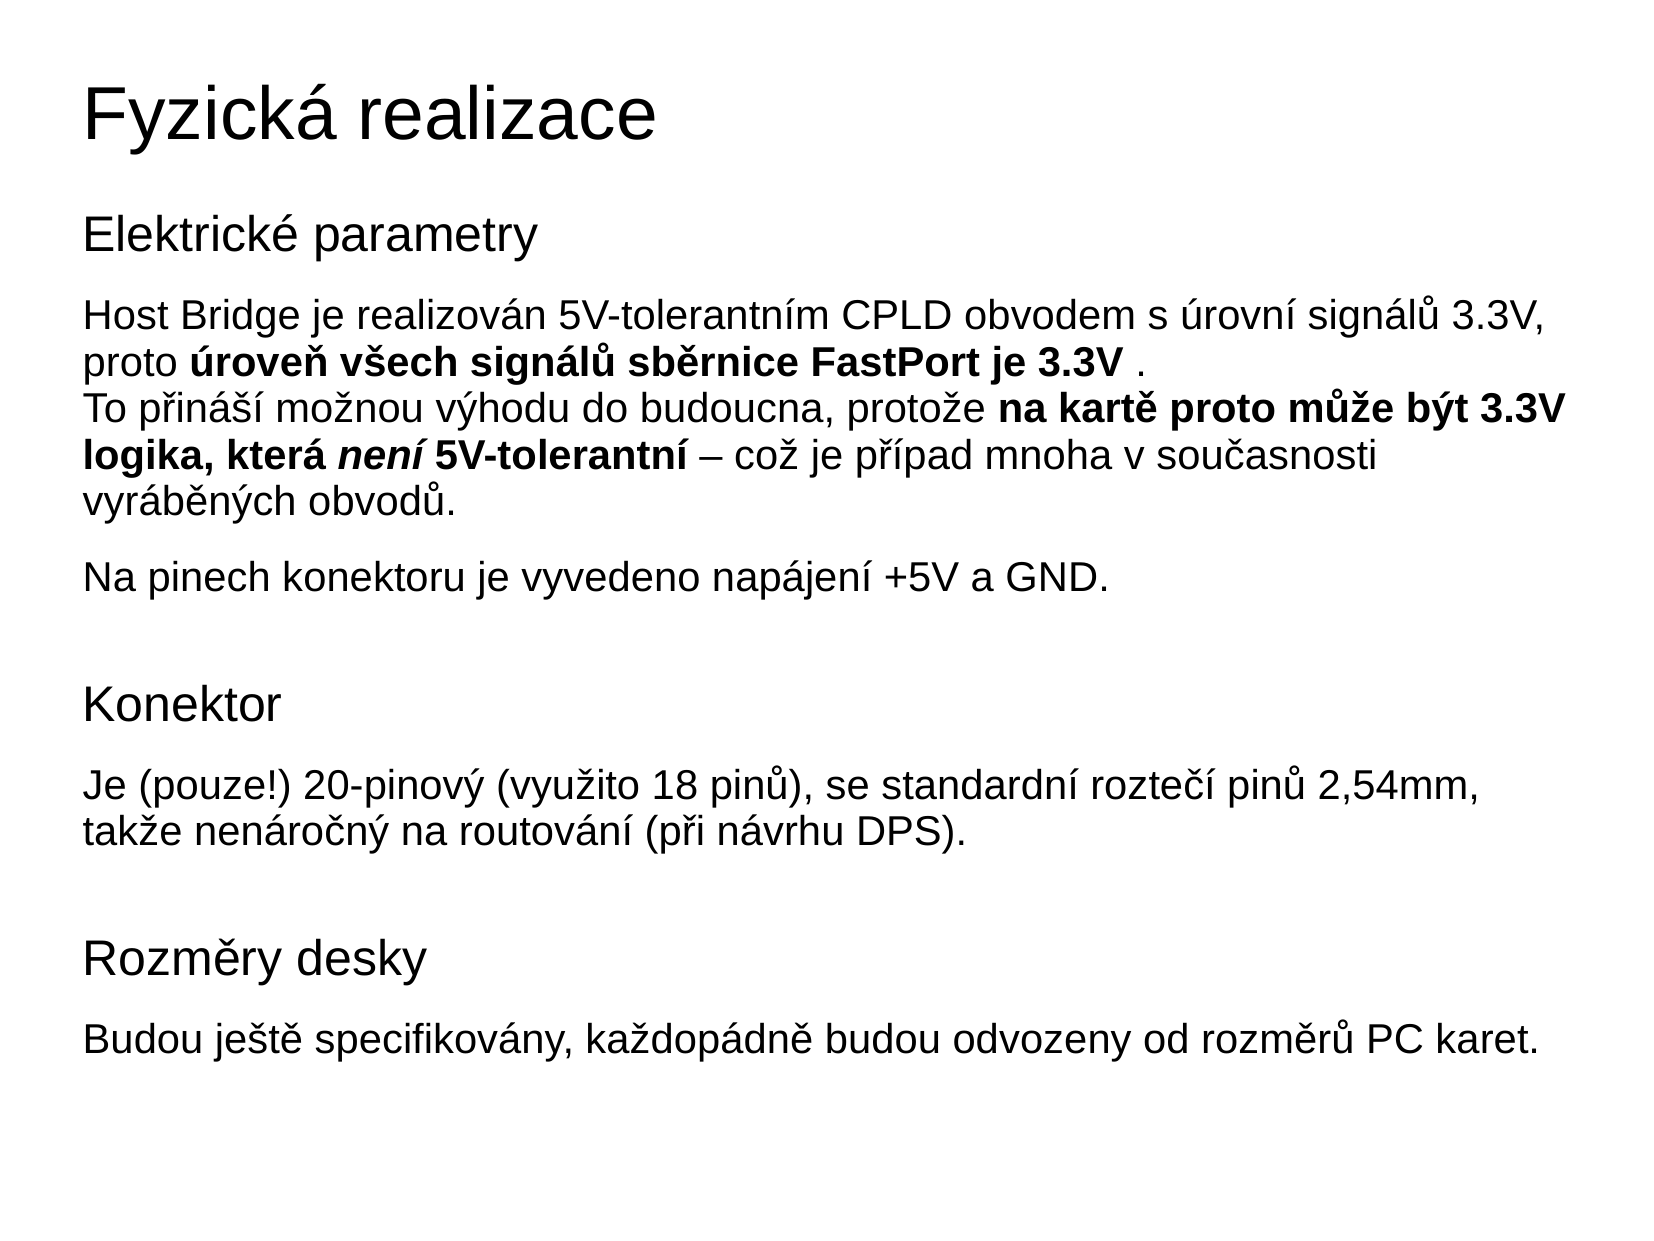

# Fyzická realizace
Elektrické parametry
Host Bridge je realizován 5V-tolerantním CPLD obvodem s úrovní signálů 3.3V, proto úroveň všech signálů sběrnice FastPort je 3.3V .
To přináší možnou výhodu do budoucna, protože na kartě proto může být 3.3V logika, která není 5V-tolerantní – což je případ mnoha v současnosti vyráběných obvodů.
Na pinech konektoru je vyvedeno napájení +5V a GND.
Konektor
Je (pouze!) 20-pinový (využito 18 pinů), se standardní roztečí pinů 2,54mm, takže nenáročný na routování (při návrhu DPS).
Rozměry desky
Budou ještě specifikovány, každopádně budou odvozeny od rozměrů PC karet.